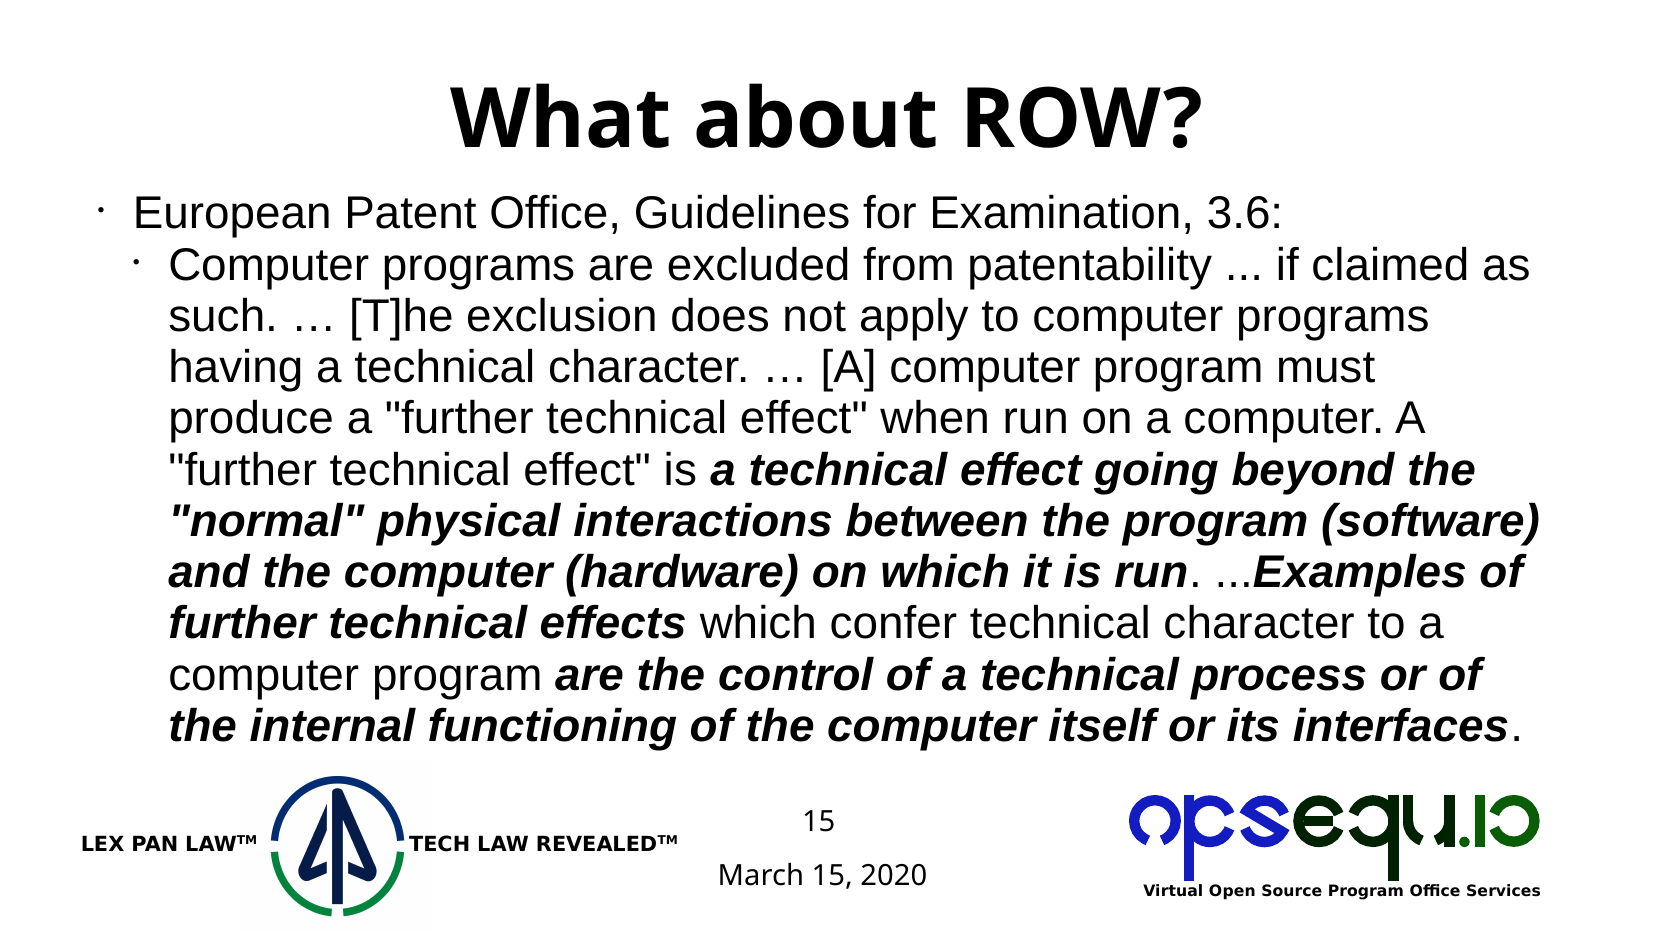

# What about ROW?
European Patent Office, Guidelines for Examination, 3.6:
Computer programs are excluded from patentability ... if claimed as such. … [T]he exclusion does not apply to computer programs having a technical character. … [A] computer program must produce a "further technical effect" when run on a computer. A "further technical effect" is a technical effect going beyond the "normal" physical interactions between the program (software) and the computer (hardware) on which it is run. ...Examples of further technical effects which confer technical character to a computer program are the control of a technical process or of the internal functioning of the computer itself or its interfaces.
15
March 15, 2020